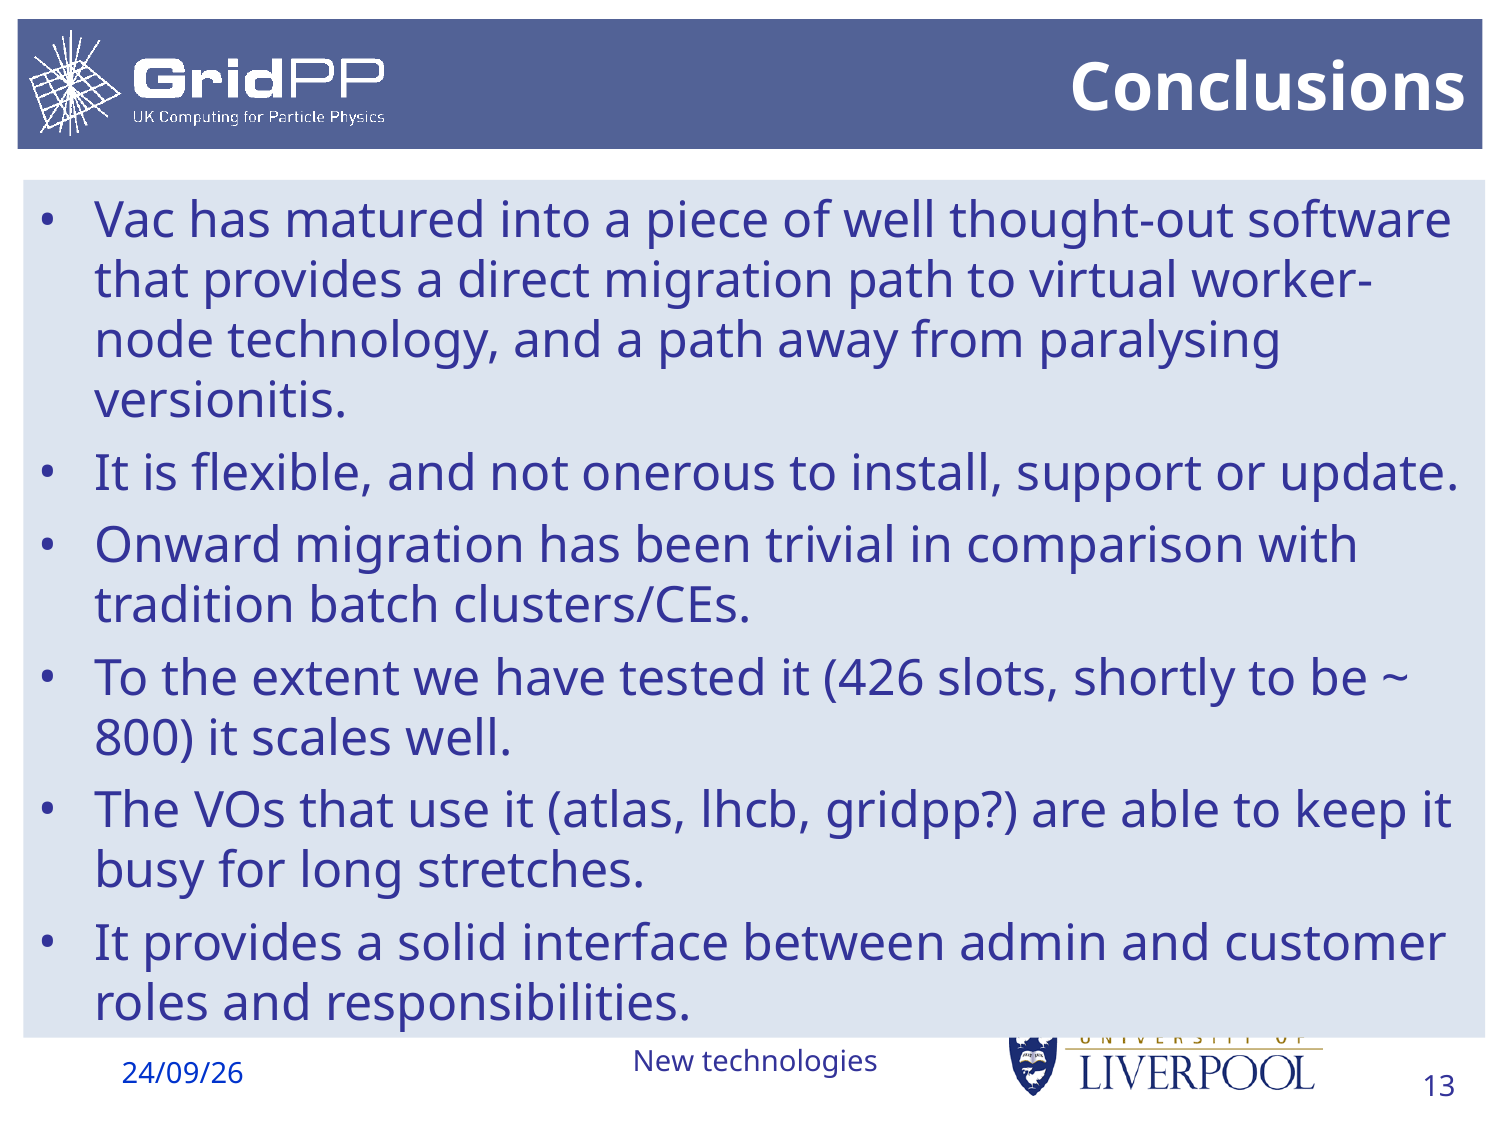

# Conclusions
Vac has matured into a piece of well thought-out software that provides a direct migration path to virtual worker-node technology, and a path away from paralysing versionitis.
It is flexible, and not onerous to install, support or update.
Onward migration has been trivial in comparison with tradition batch clusters/CEs.
To the extent we have tested it (426 slots, shortly to be ~ 800) it scales well.
The VOs that use it (atlas, lhcb, gridpp?) are able to keep it busy for long stretches.
It provides a solid interface between admin and customer roles and responsibilities.
New technologies